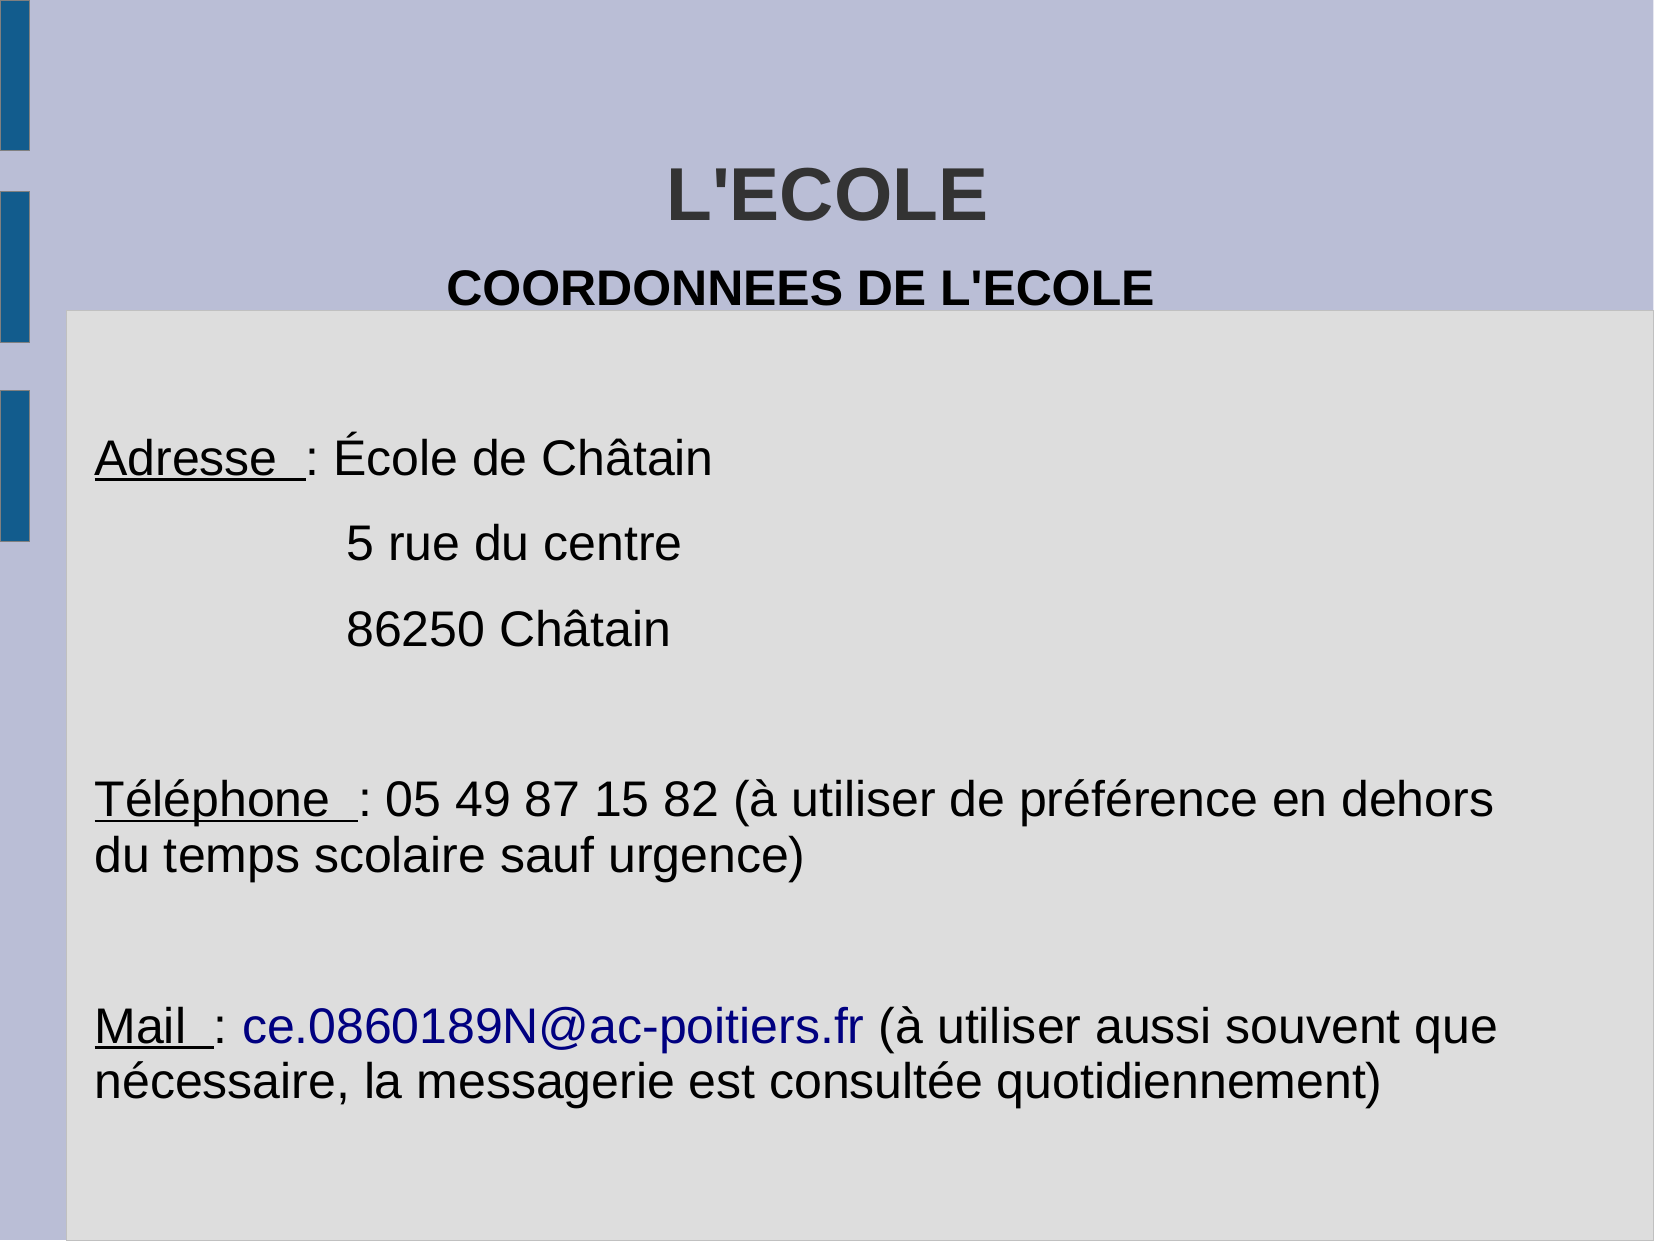

# L'ECOLE
COORDONNEES DE L'ECOLE
Adresse  : École de Châtain
 5 rue du centre
 86250 Châtain
Téléphone  : 05 49 87 15 82 (à utiliser de préférence en dehors du temps scolaire sauf urgence)
Mail  : ce.0860189N@ac-poitiers.fr (à utiliser aussi souvent que nécessaire, la messagerie est consultée quotidiennement)